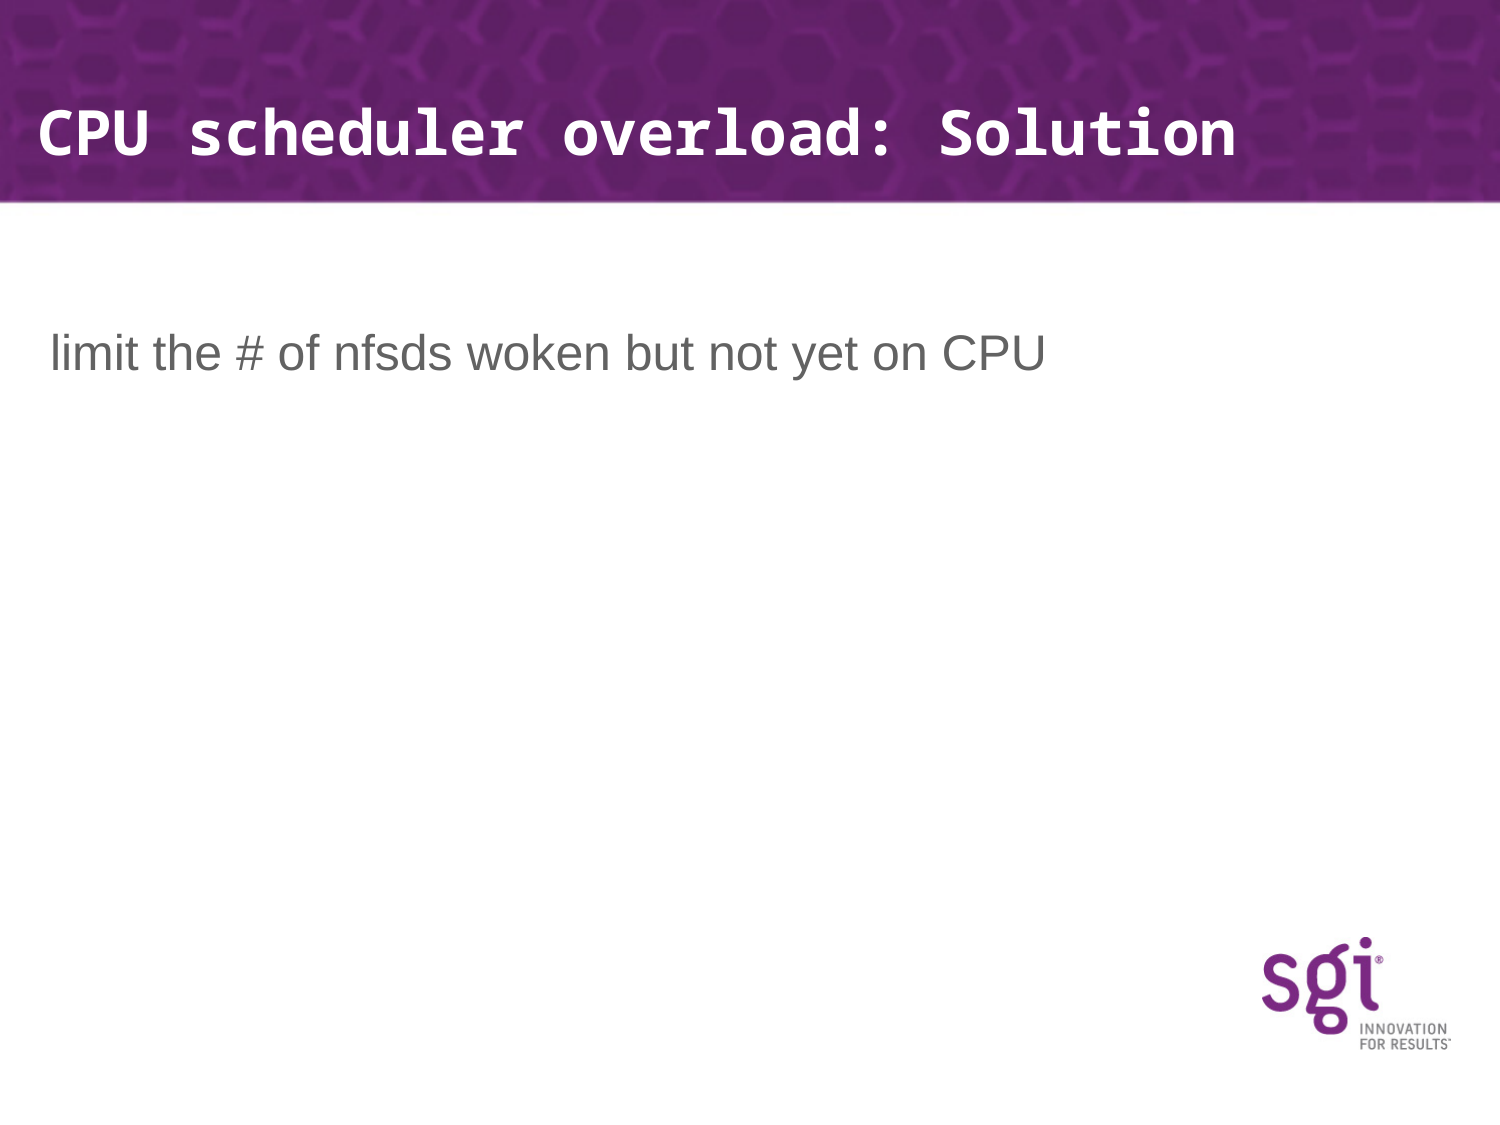

# CPU scheduler overload: Solution
limit the # of nfsds woken but not yet on CPU